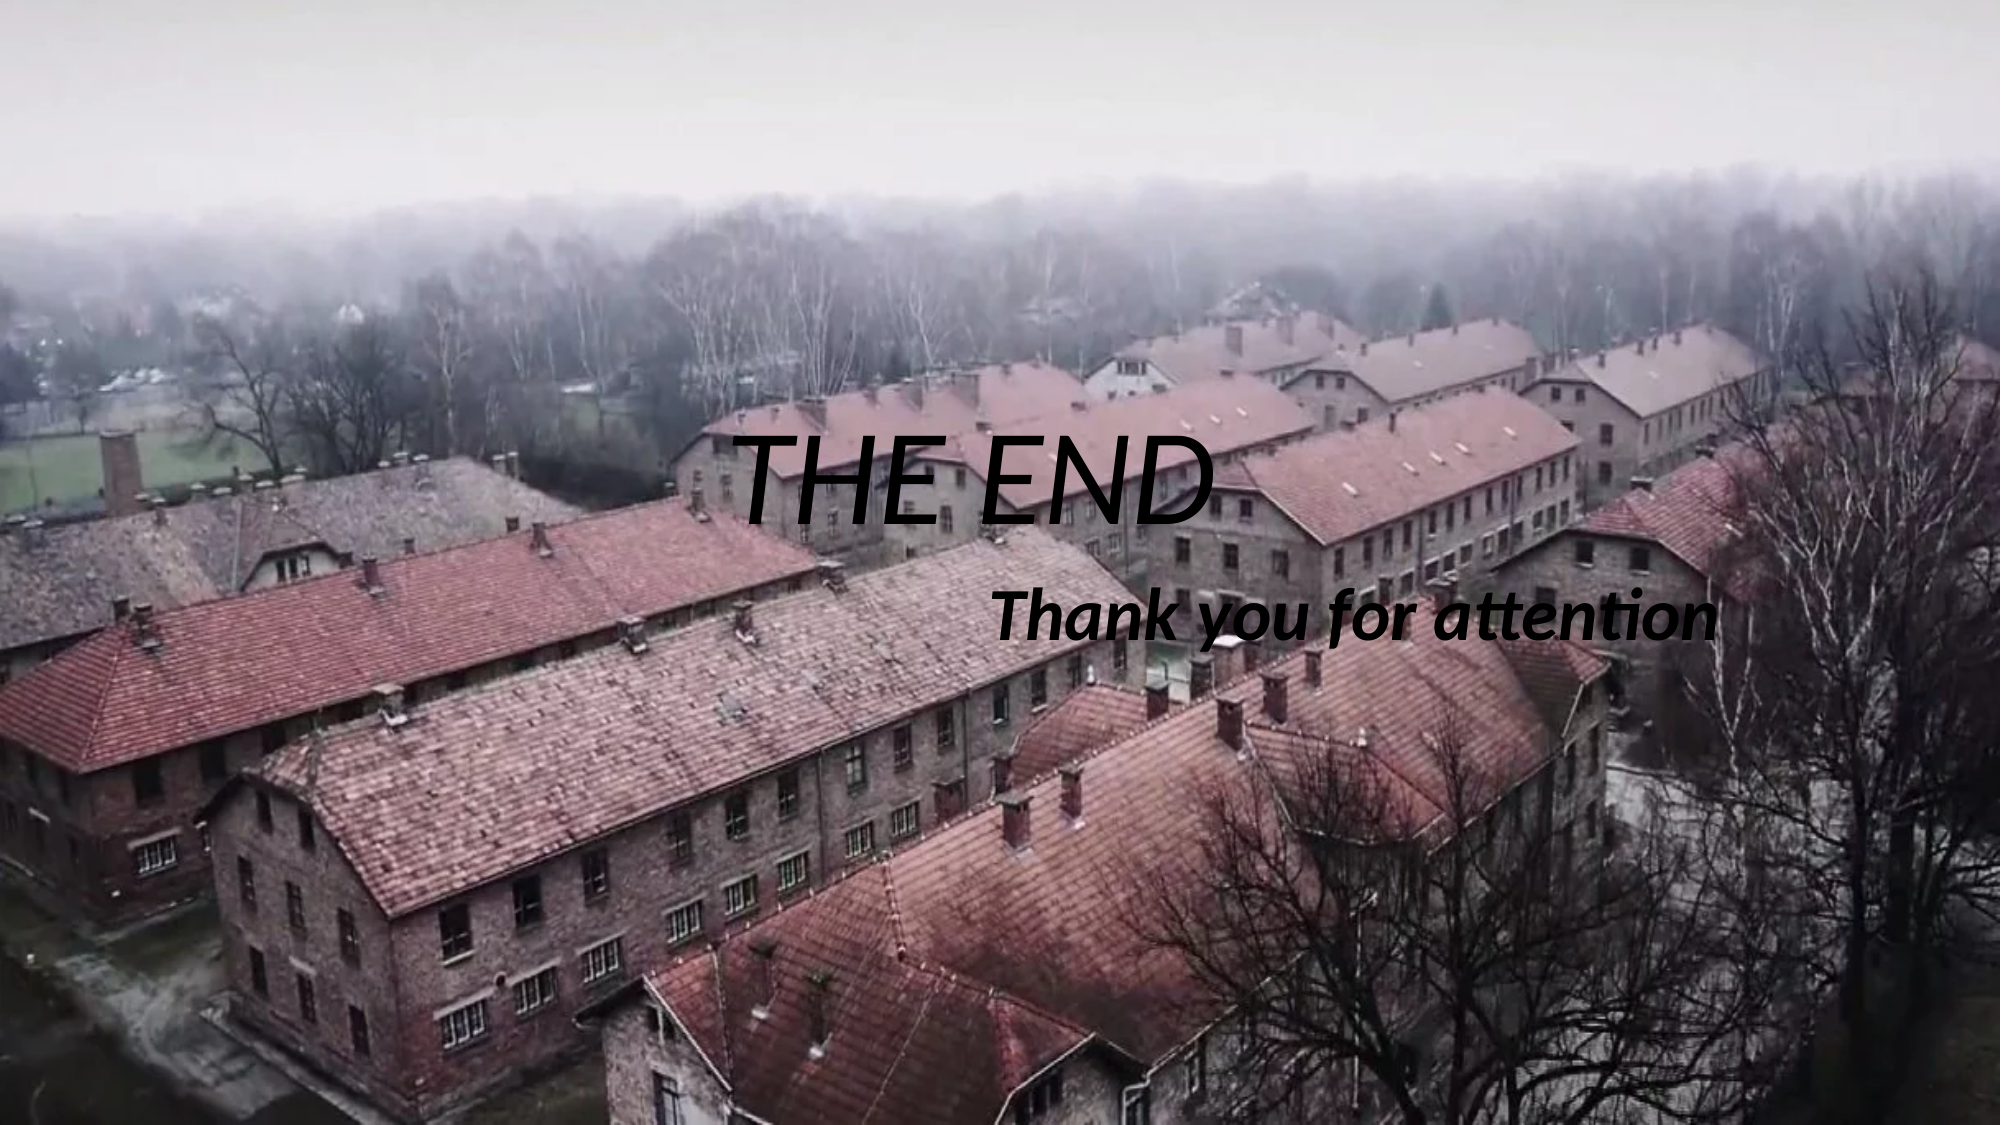

THE END
 Thank you for attention
hj